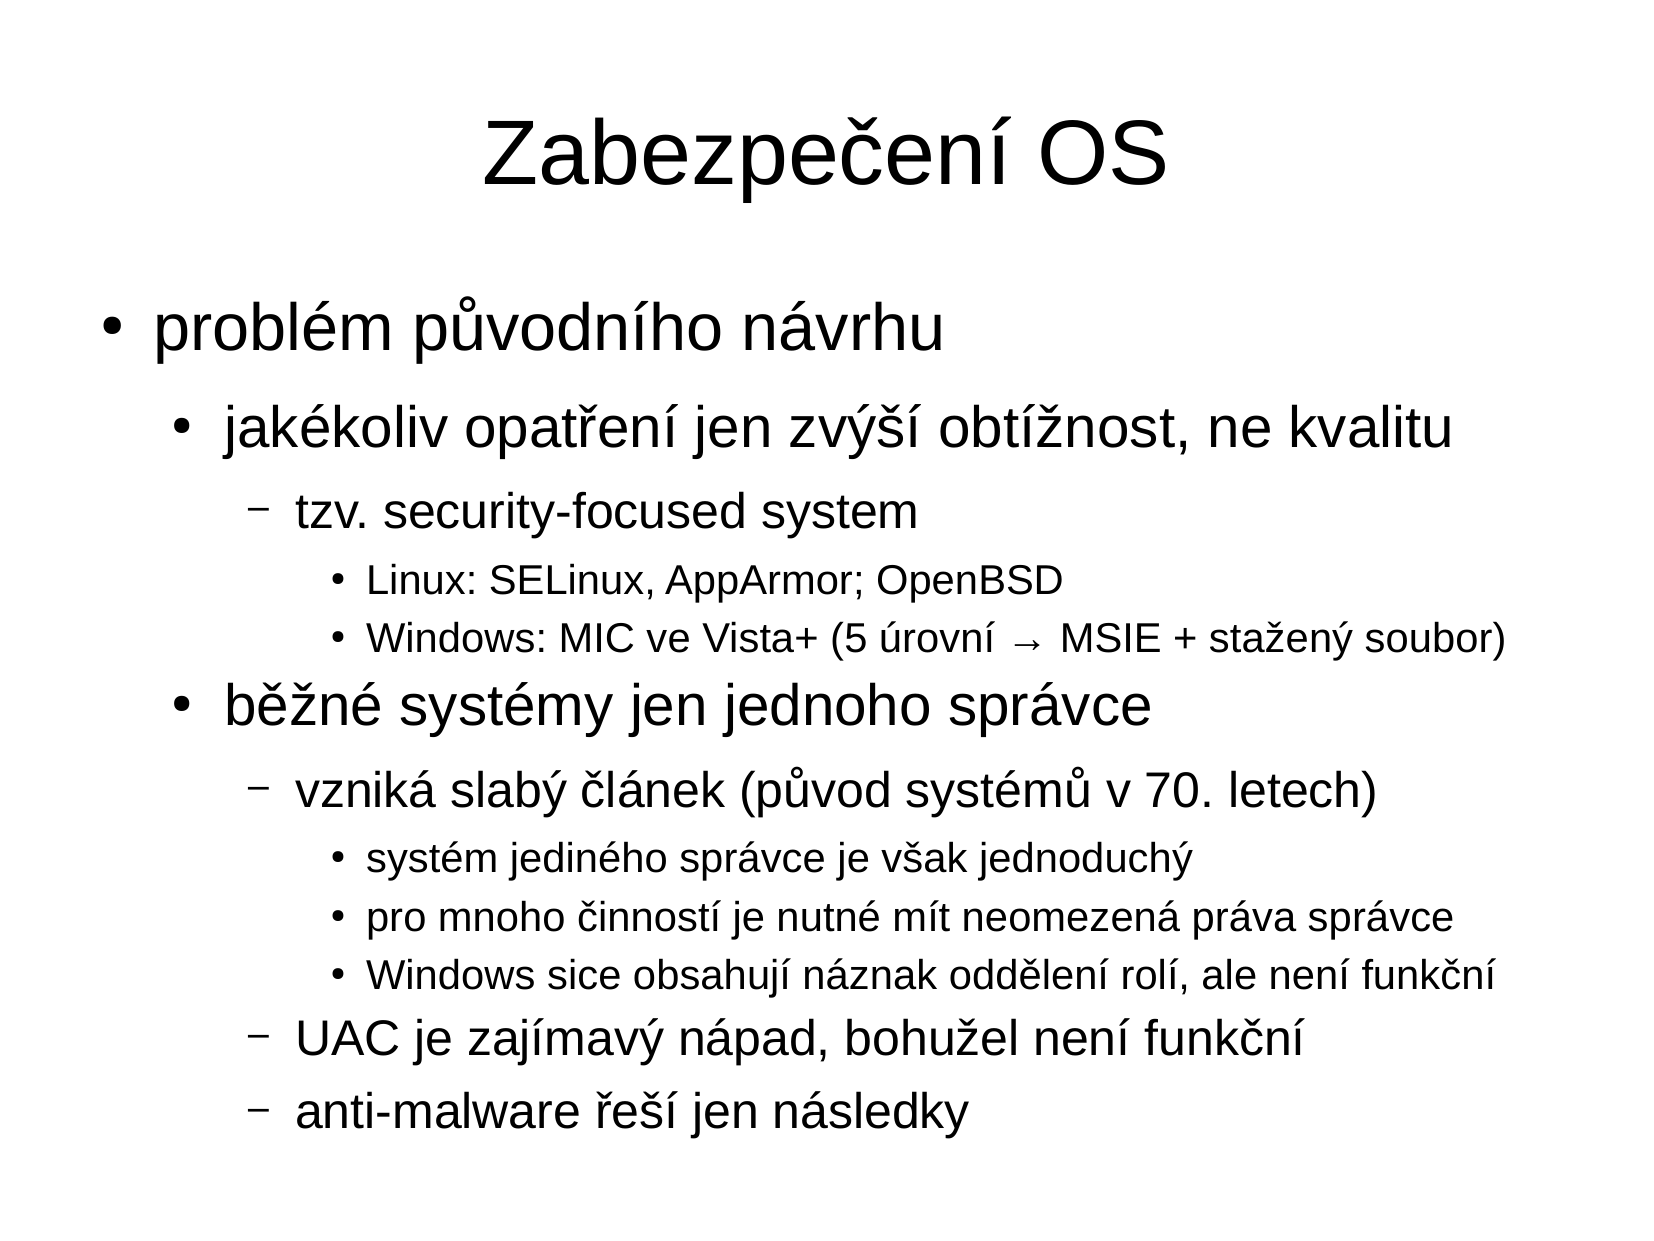

# Zabezpečení OS
problém původního návrhu
jakékoliv opatření jen zvýší obtížnost, ne kvalitu
tzv. security-focused system
Linux: SELinux, AppArmor; OpenBSD
Windows: MIC ve Vista+ (5 úrovní → MSIE + stažený soubor)
běžné systémy jen jednoho správce
vzniká slabý článek (původ systémů v 70. letech)
systém jediného správce je však jednoduchý
pro mnoho činností je nutné mít neomezená práva správce
Windows sice obsahují náznak oddělení rolí, ale není funkční
UAC je zajímavý nápad, bohužel není funkční
anti-malware řeší jen následky